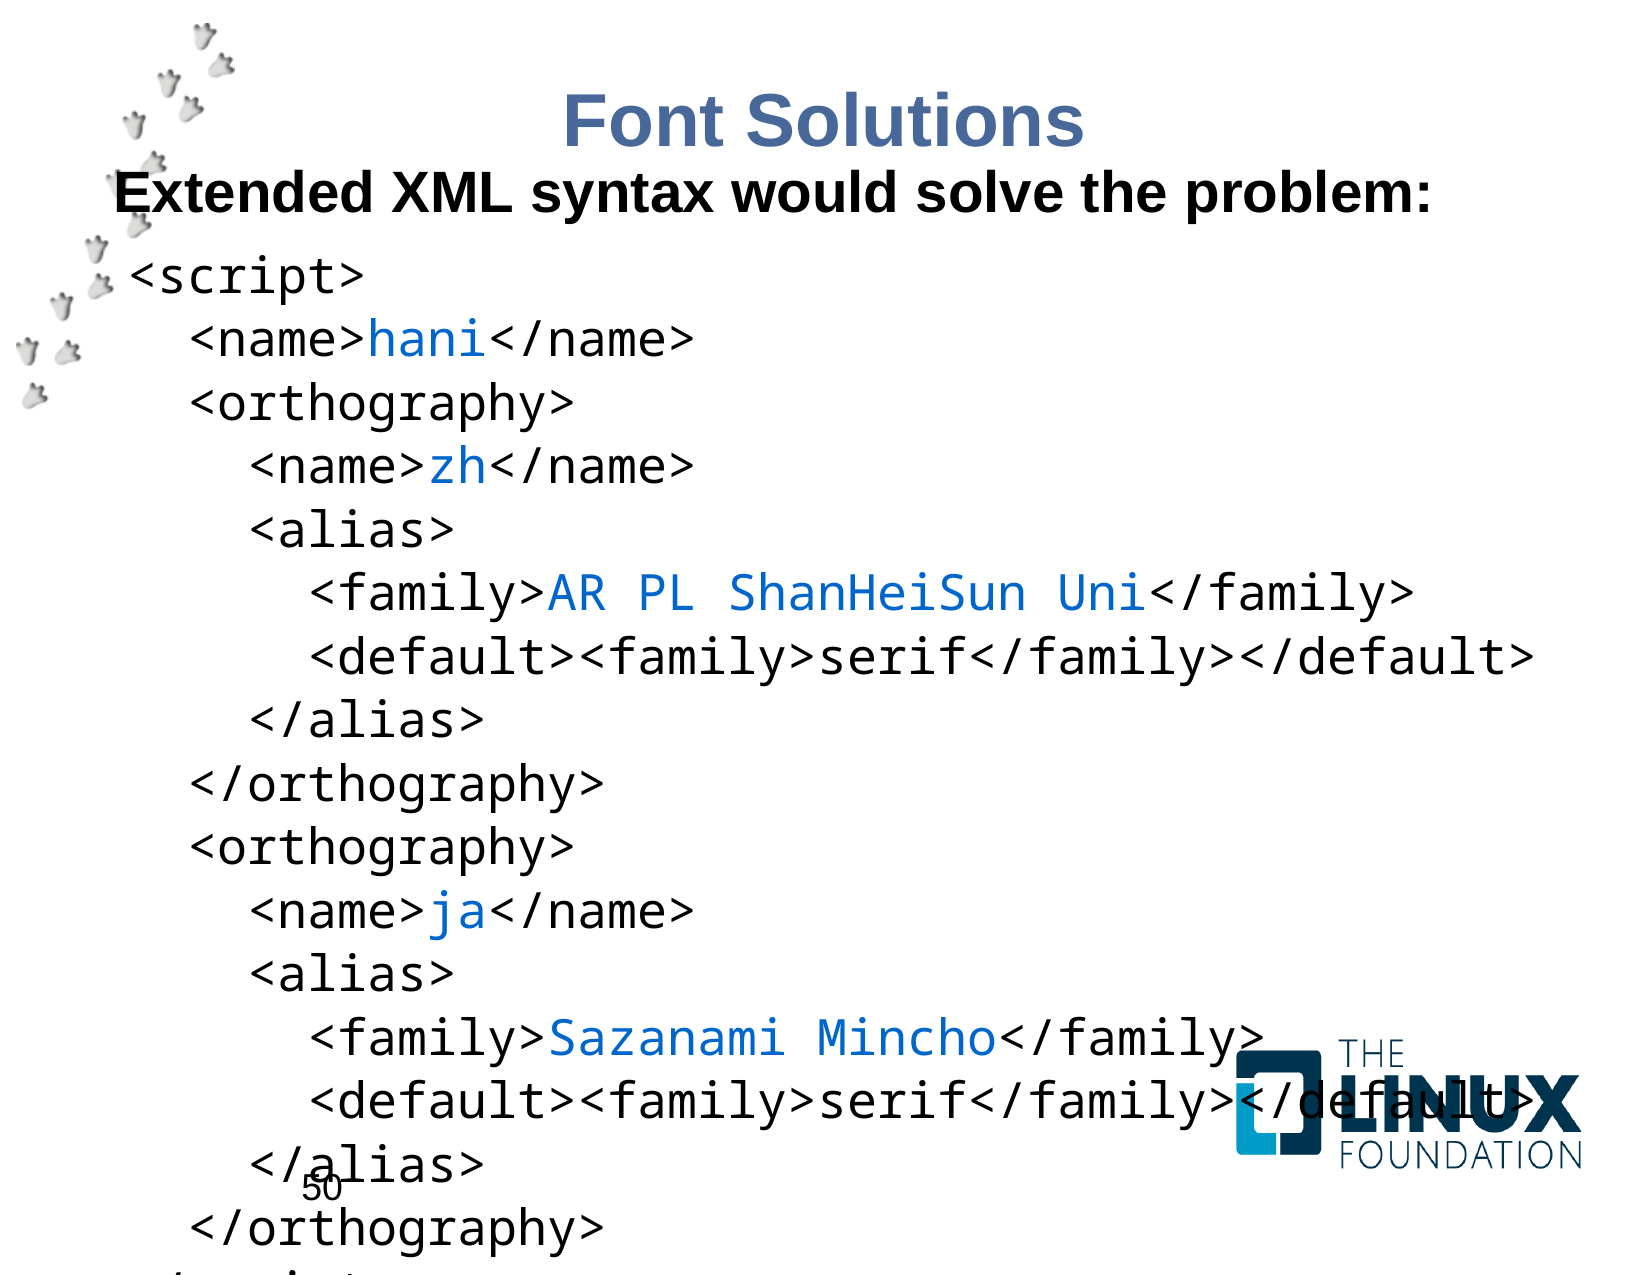

# Font Solutions
Extended XML syntax would solve the problem:
<script>
 <name>hani</name>
 <orthography>
 <name>zh</name>
 <alias>
 <family>AR PL ShanHeiSun Uni</family>
 <default><family>serif</family></default>
 </alias>
 </orthography>
 <orthography>
 <name>ja</name>
 <alias>
 <family>Sazanami Mincho</family>
 <default><family>serif</family></default>
 </alias>
 </orthography>
</script>